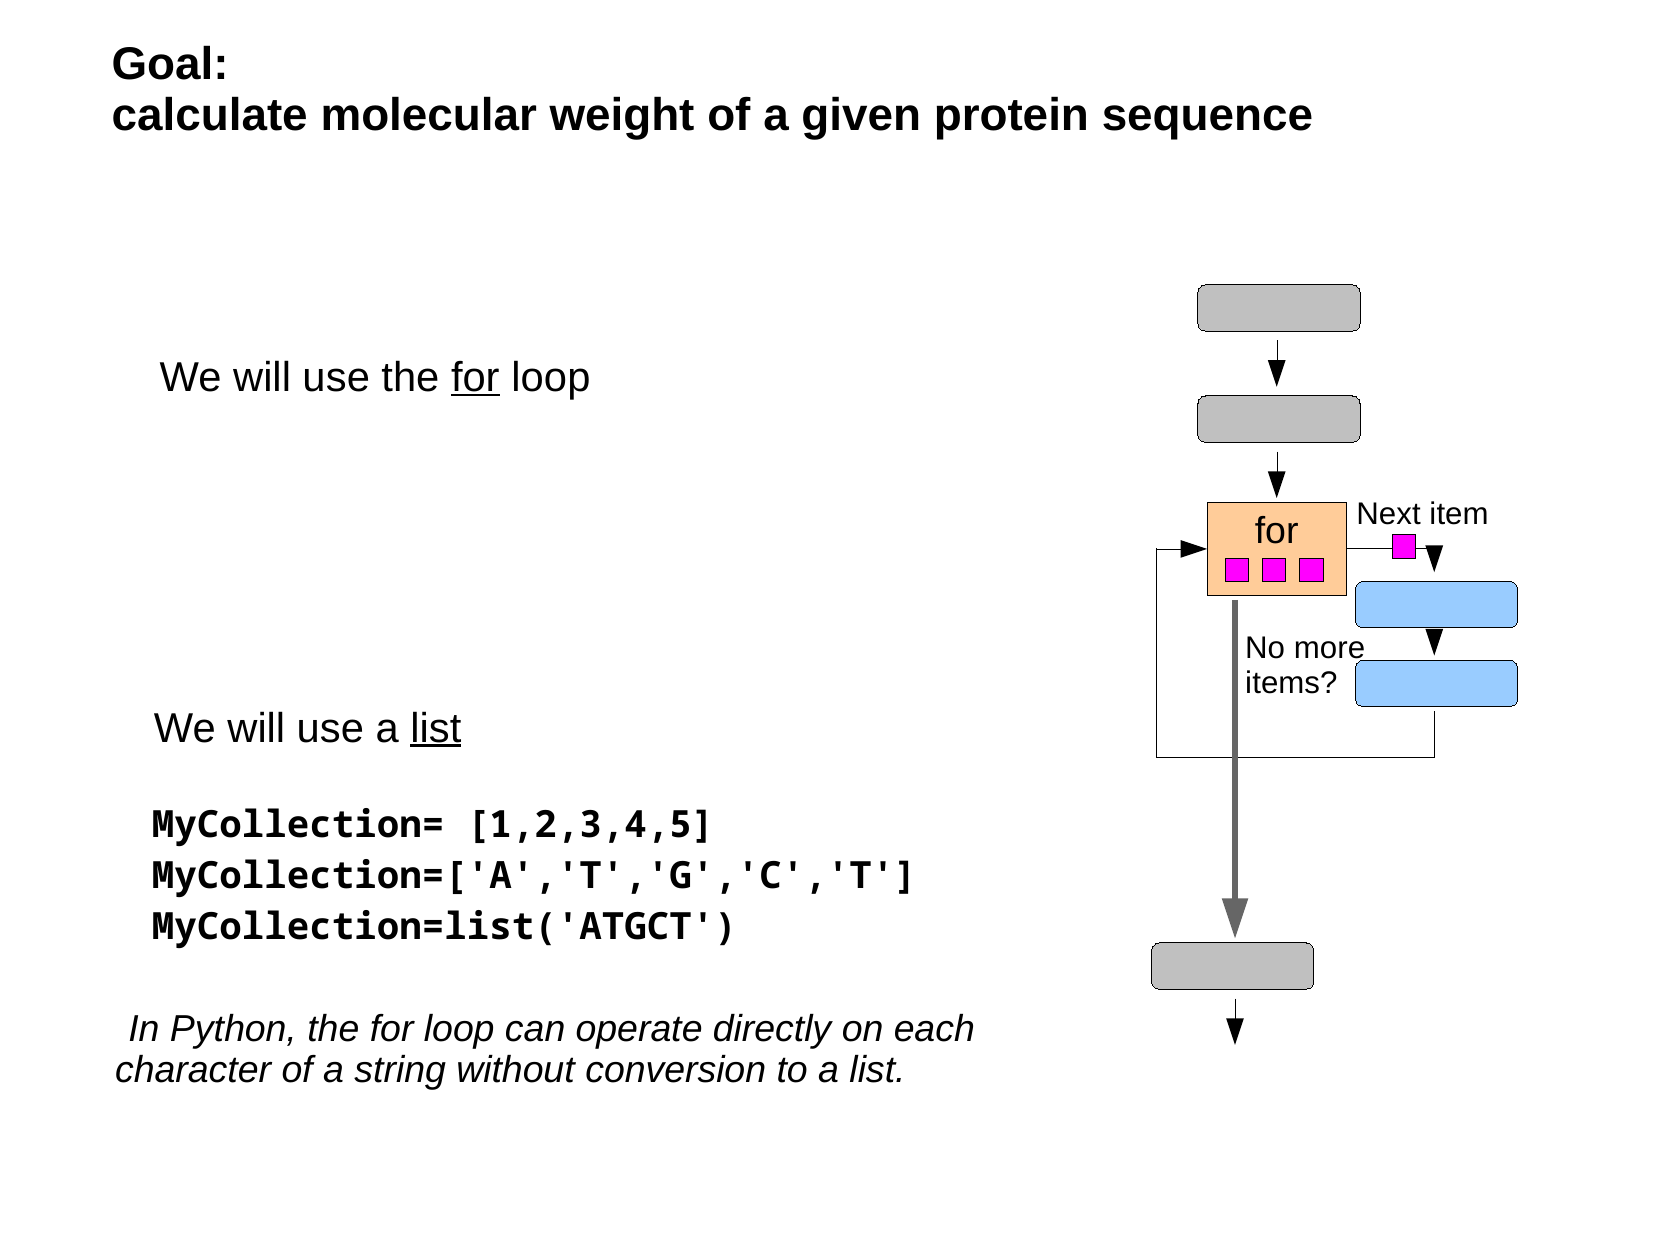

Goal:
calculate molecular weight of a given protein sequence
We will use the for loop
Next item
for
No more items?
We will use a list
MyCollection= [1,2,3,4,5]
MyCollection=['A','T','G','C','T']
MyCollection=list('ATGCT')
In Python, the for loop can operate directly on each character of a string without conversion to a list.